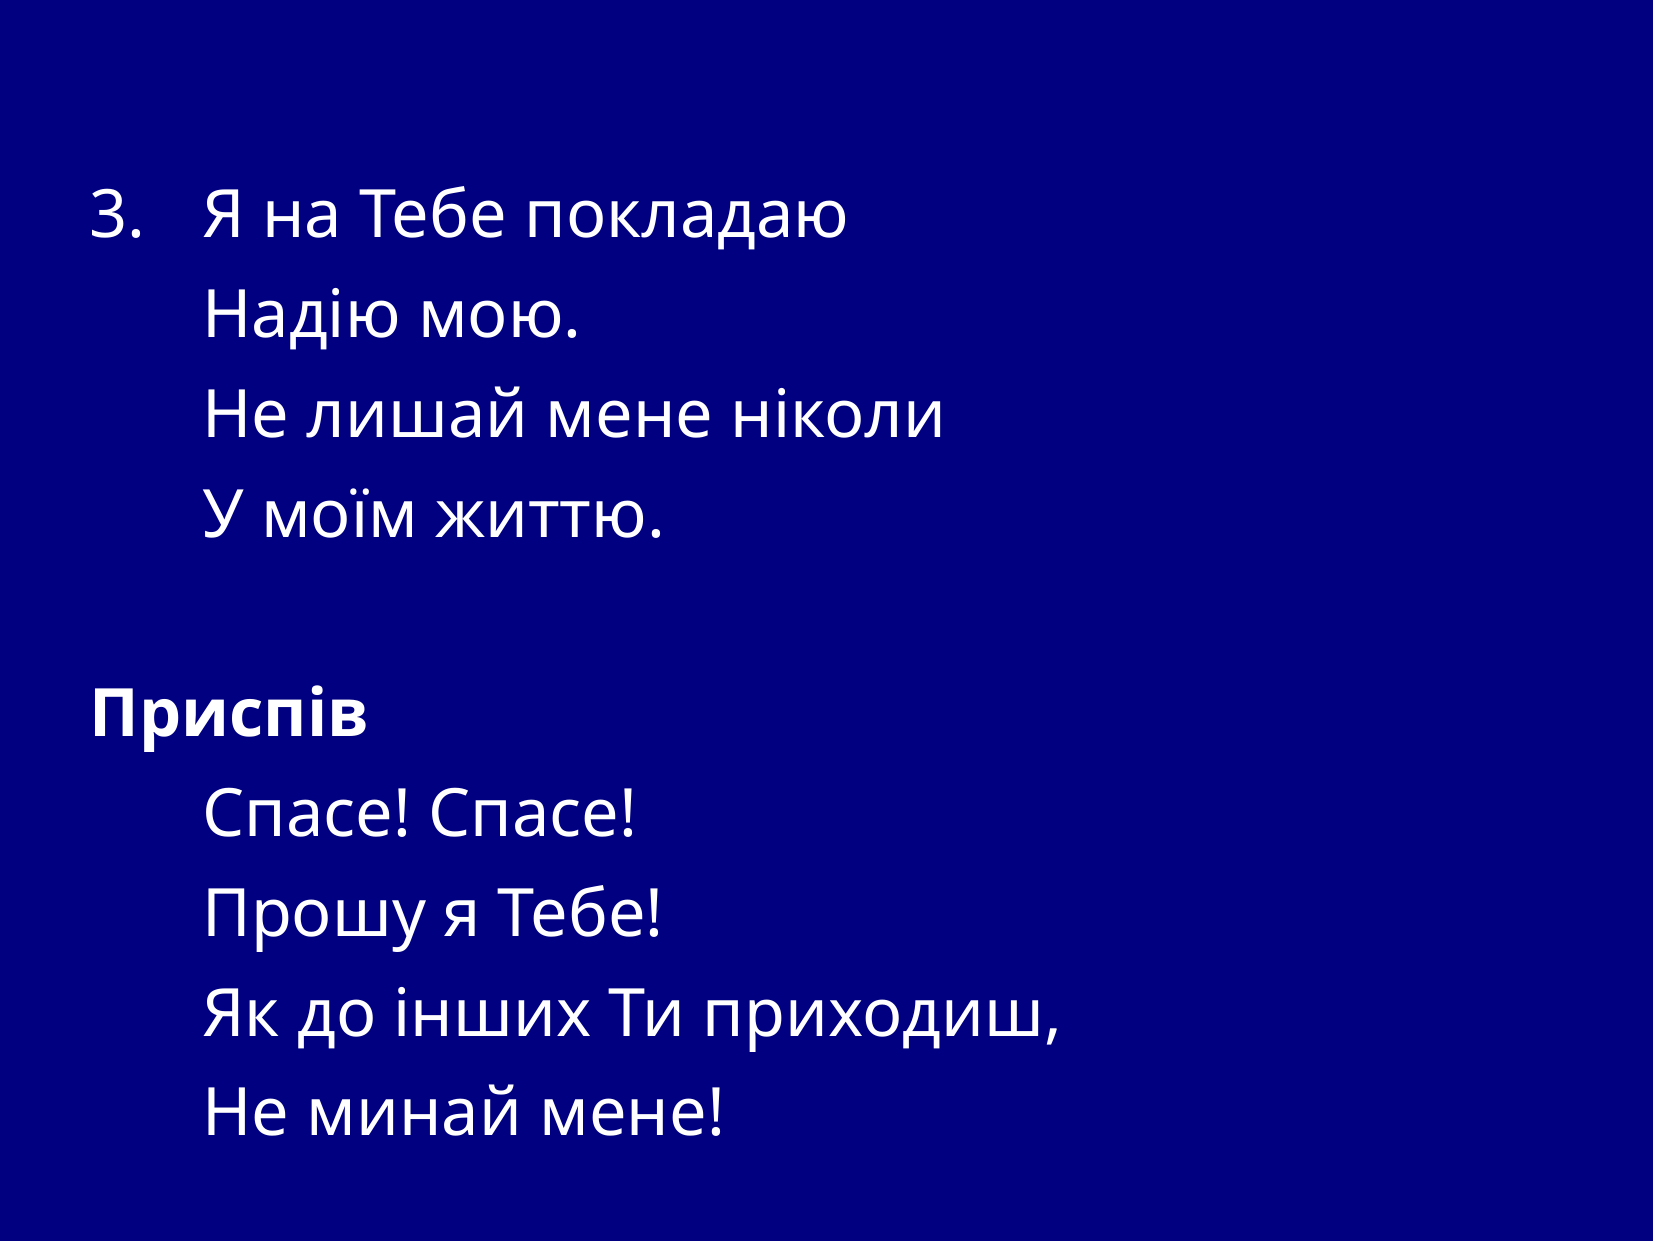

3.	Я на Тебе покладаю
	Надію мою.
	Не лишай мене ніколи
	У моїм життю.
Приспів
	Спасе! Спасе!
	Прошу я Тебе!
	Як до інших Ти приходиш,
	Не минай мене!